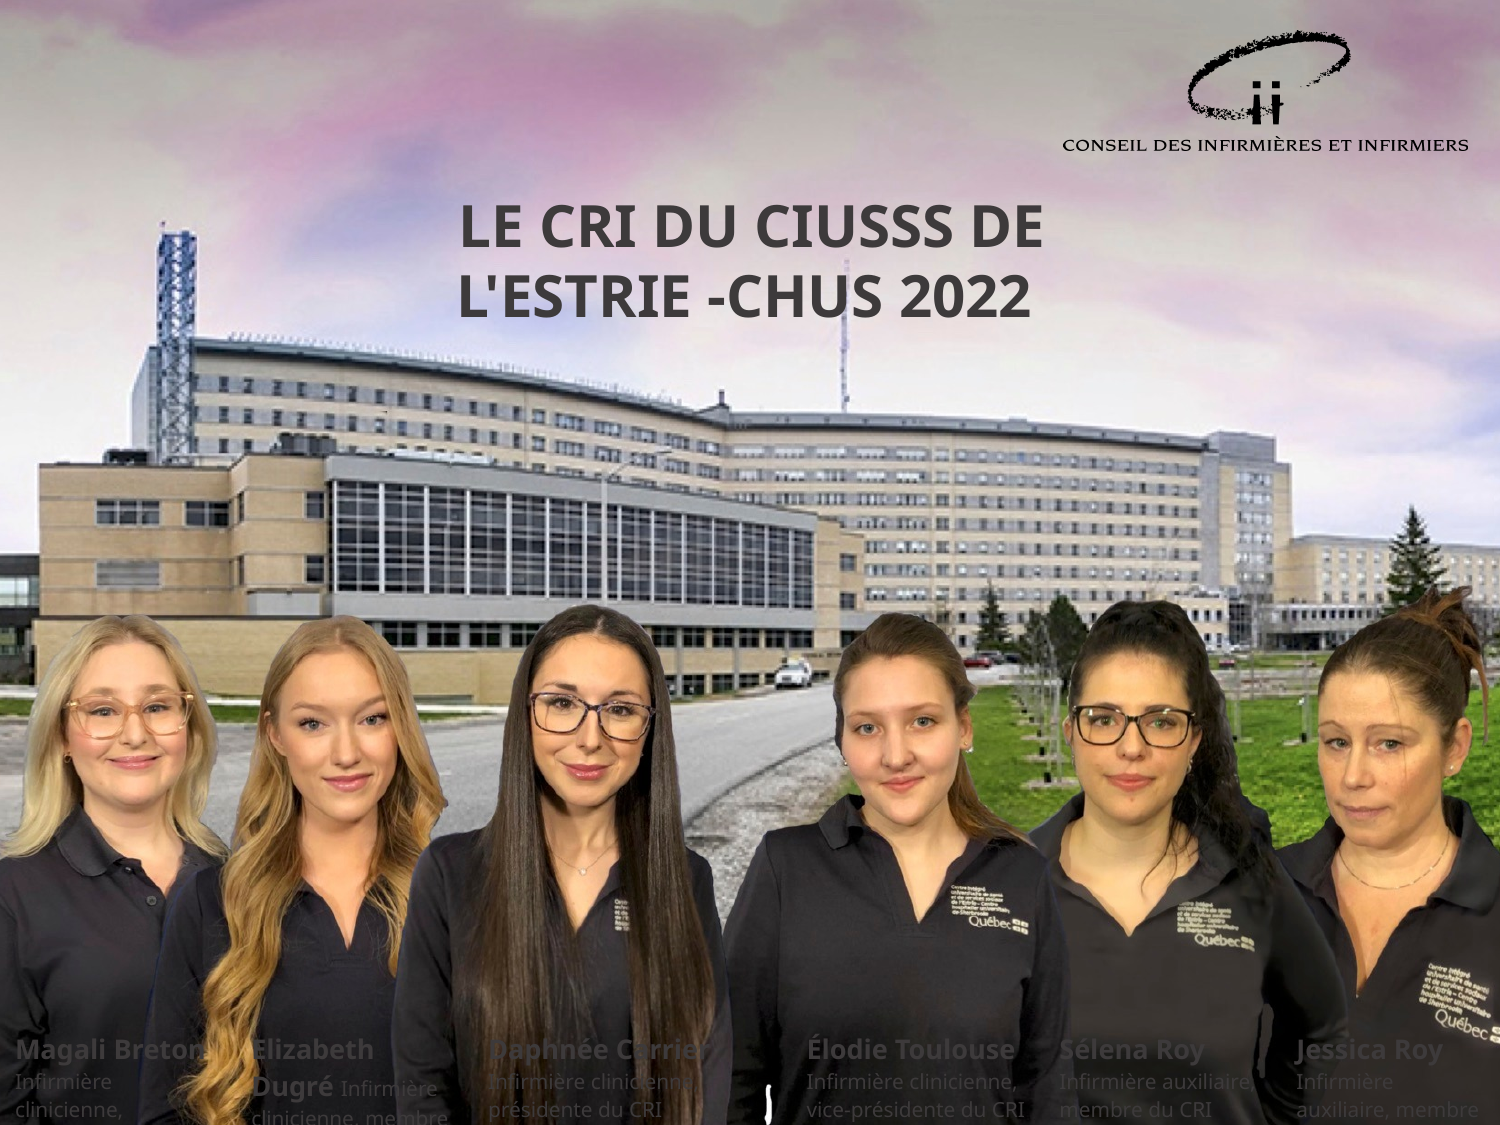

LE CRI DU CIUSSS DE L'ESTRIE -CHUS 2022
| Magali Breton Infirmière clinicienne, secrétaire du CRI | Elizabeth Dugré Infirmière clinicienne, membre du CRI | Daphnée Carrier Infirmière clinicienne, présidente du CRI | Élodie Toulouse Infirmière clinicienne, vice-présidente du CRI | Sélena Roy Infirmière auxiliaire, membre du CRI | Jessica Roy Infirmière auxiliaire, membre du CRI |
| --- | --- | --- | --- | --- | --- |